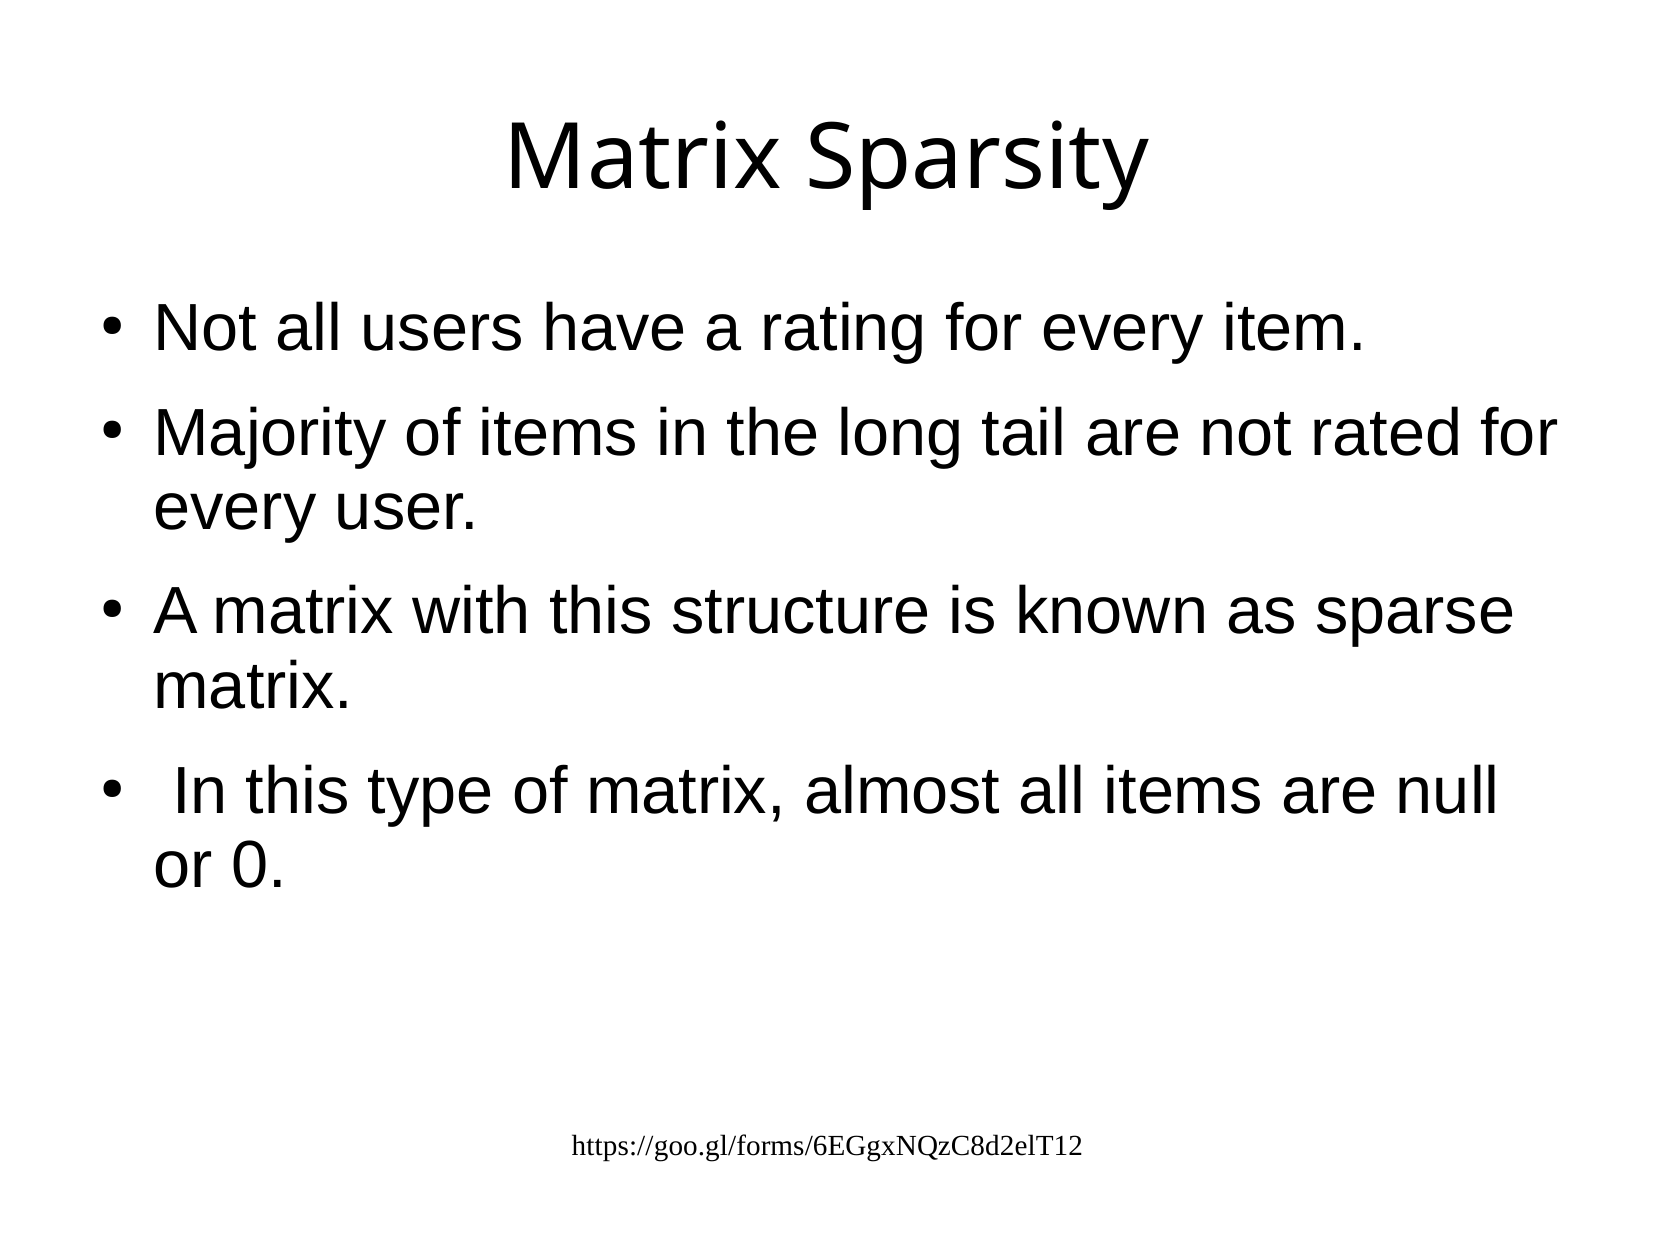

# Matrix Sparsity
Not all users have a rating for every item.
Majority of items in the long tail are not rated for every user.
A matrix with this structure is known as sparse matrix.
 In this type of matrix, almost all items are null or 0.
https://goo.gl/forms/6EGgxNQzC8d2elT12